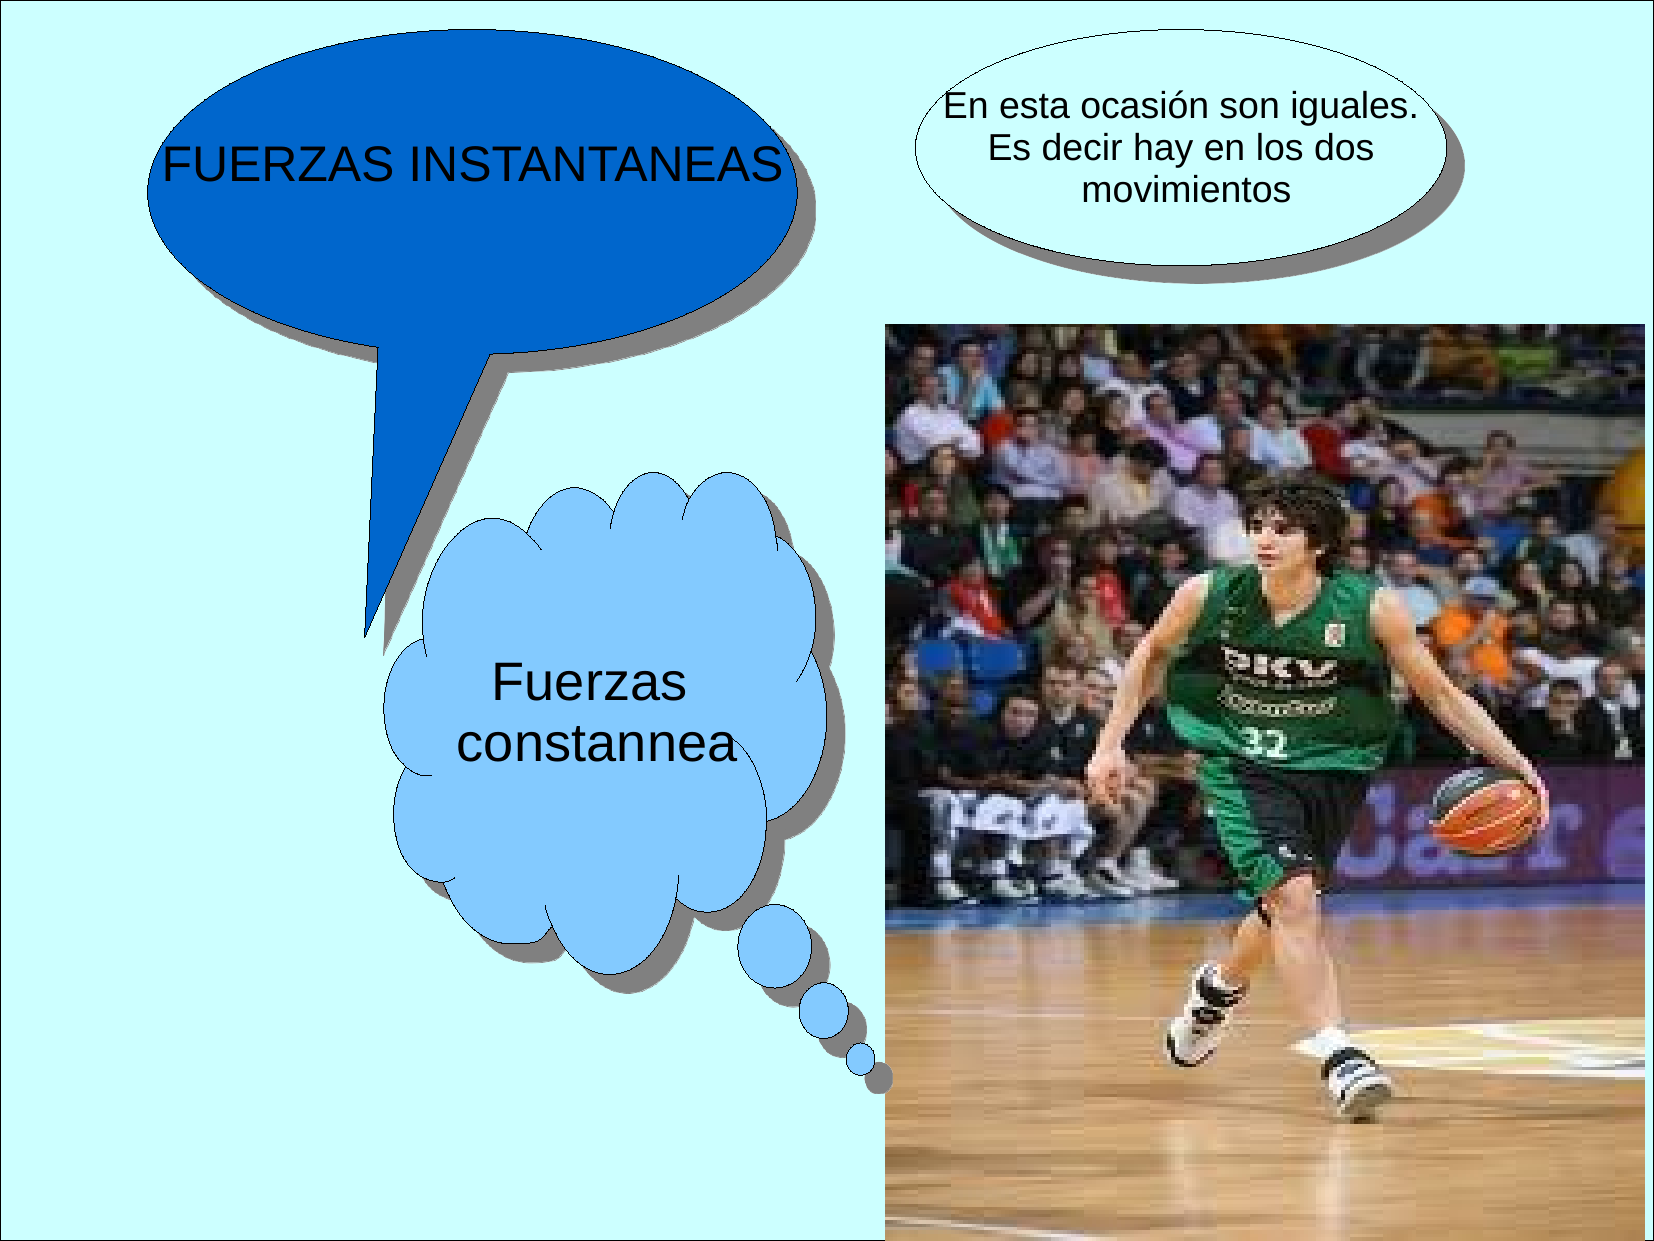

FUERZAS INSTANTANEAS
En esta ocasión son iguales.
Es decir hay en los dos
 movimientos
#
Fuerzas
 constannea